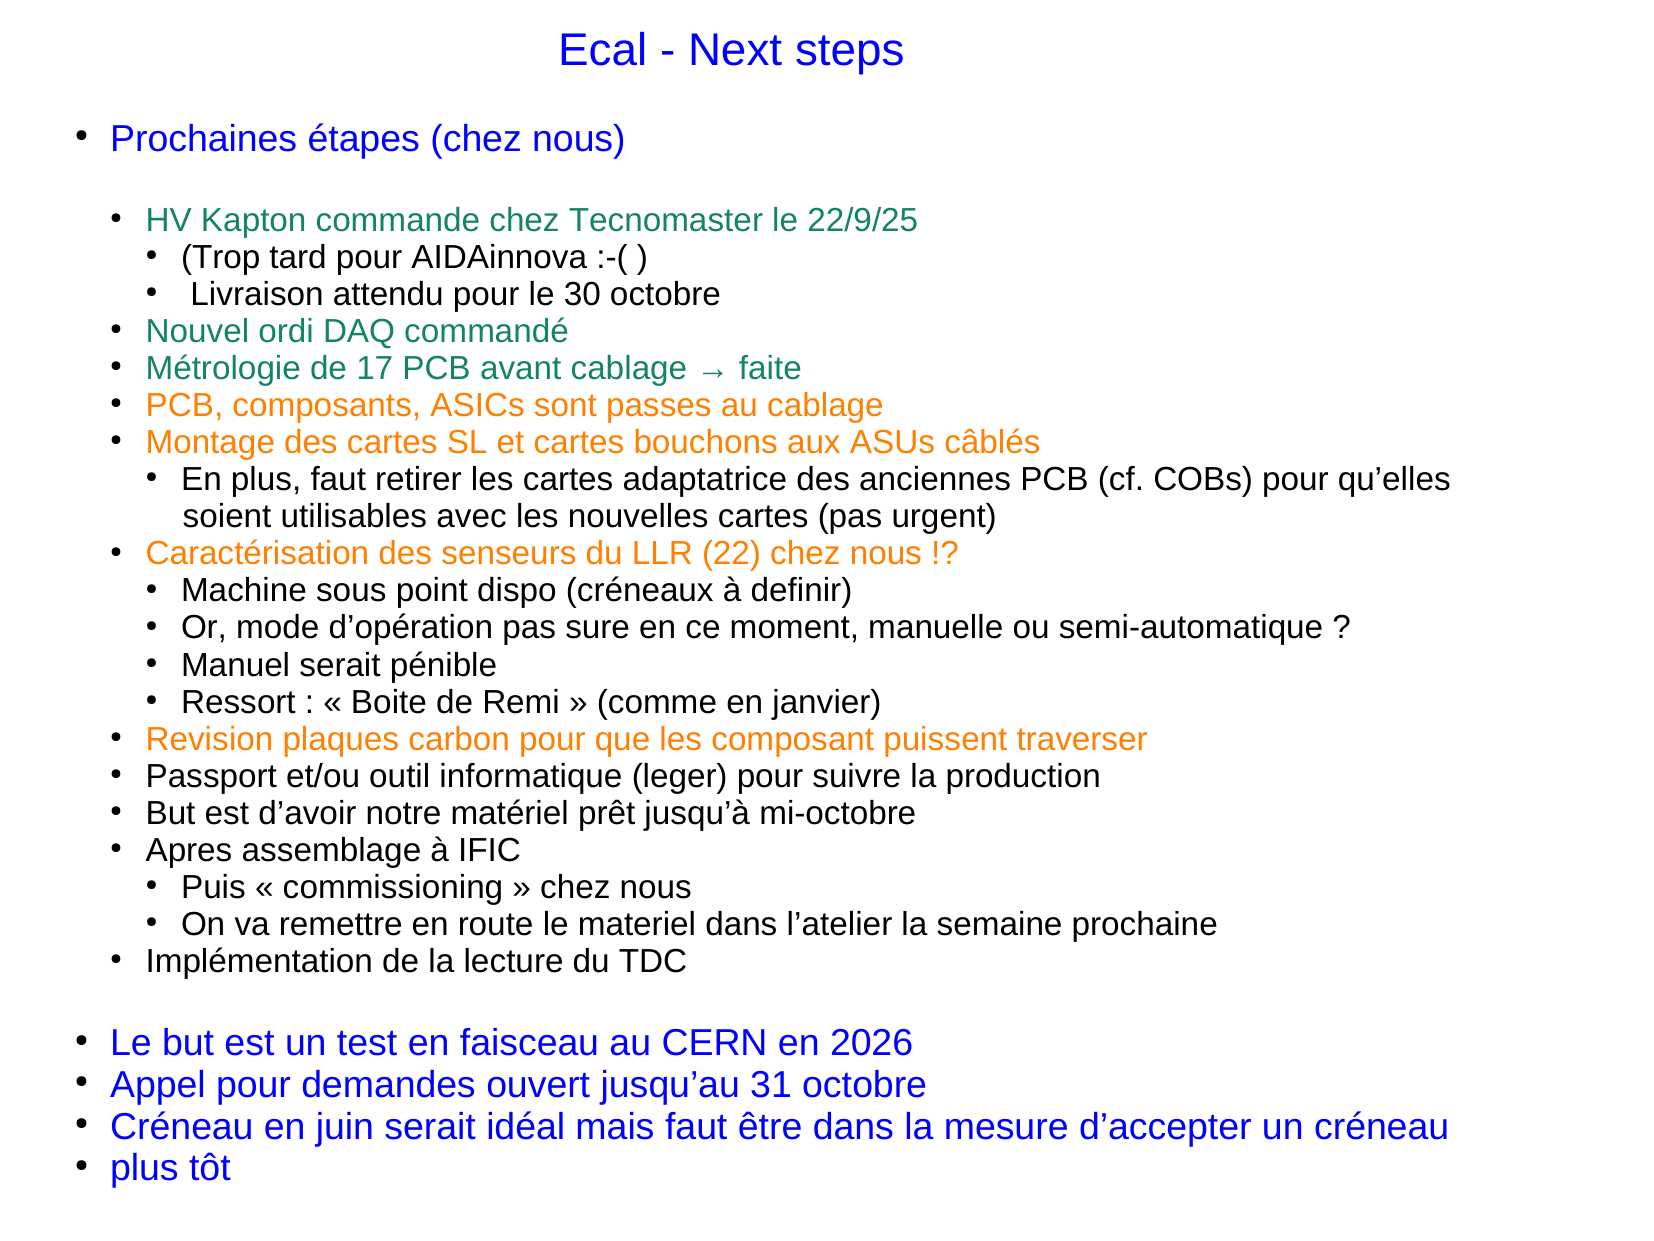

Ecal - Next steps
Prochaines étapes (chez nous)
HV Kapton commande chez Tecnomaster le 22/9/25
(Trop tard pour AIDAinnova :-( )
 Livraison attendu pour le 30 octobre
Nouvel ordi DAQ commandé
Métrologie de 17 PCB avant cablage → faite
PCB, composants, ASICs sont passes au cablage
Montage des cartes SL et cartes bouchons aux ASUs câblés
En plus, faut retirer les cartes adaptatrice des anciennes PCB (cf. COBs) pour qu’elles
 soient utilisables avec les nouvelles cartes (pas urgent)
Caractérisation des senseurs du LLR (22) chez nous !?
Machine sous point dispo (créneaux à definir)
Or, mode d’opération pas sure en ce moment, manuelle ou semi-automatique ?
Manuel serait pénible
Ressort : « Boite de Remi » (comme en janvier)
Revision plaques carbon pour que les composant puissent traverser
Passport et/ou outil informatique (leger) pour suivre la production
But est d’avoir notre matériel prêt jusqu’à mi-octobre
Apres assemblage à IFIC
Puis « commissioning » chez nous
On va remettre en route le materiel dans l’atelier la semaine prochaine
Implémentation de la lecture du TDC
Le but est un test en faisceau au CERN en 2026
Appel pour demandes ouvert jusqu’au 31 octobre
Créneau en juin serait idéal mais faut être dans la mesure d’accepter un créneau
plus tôt